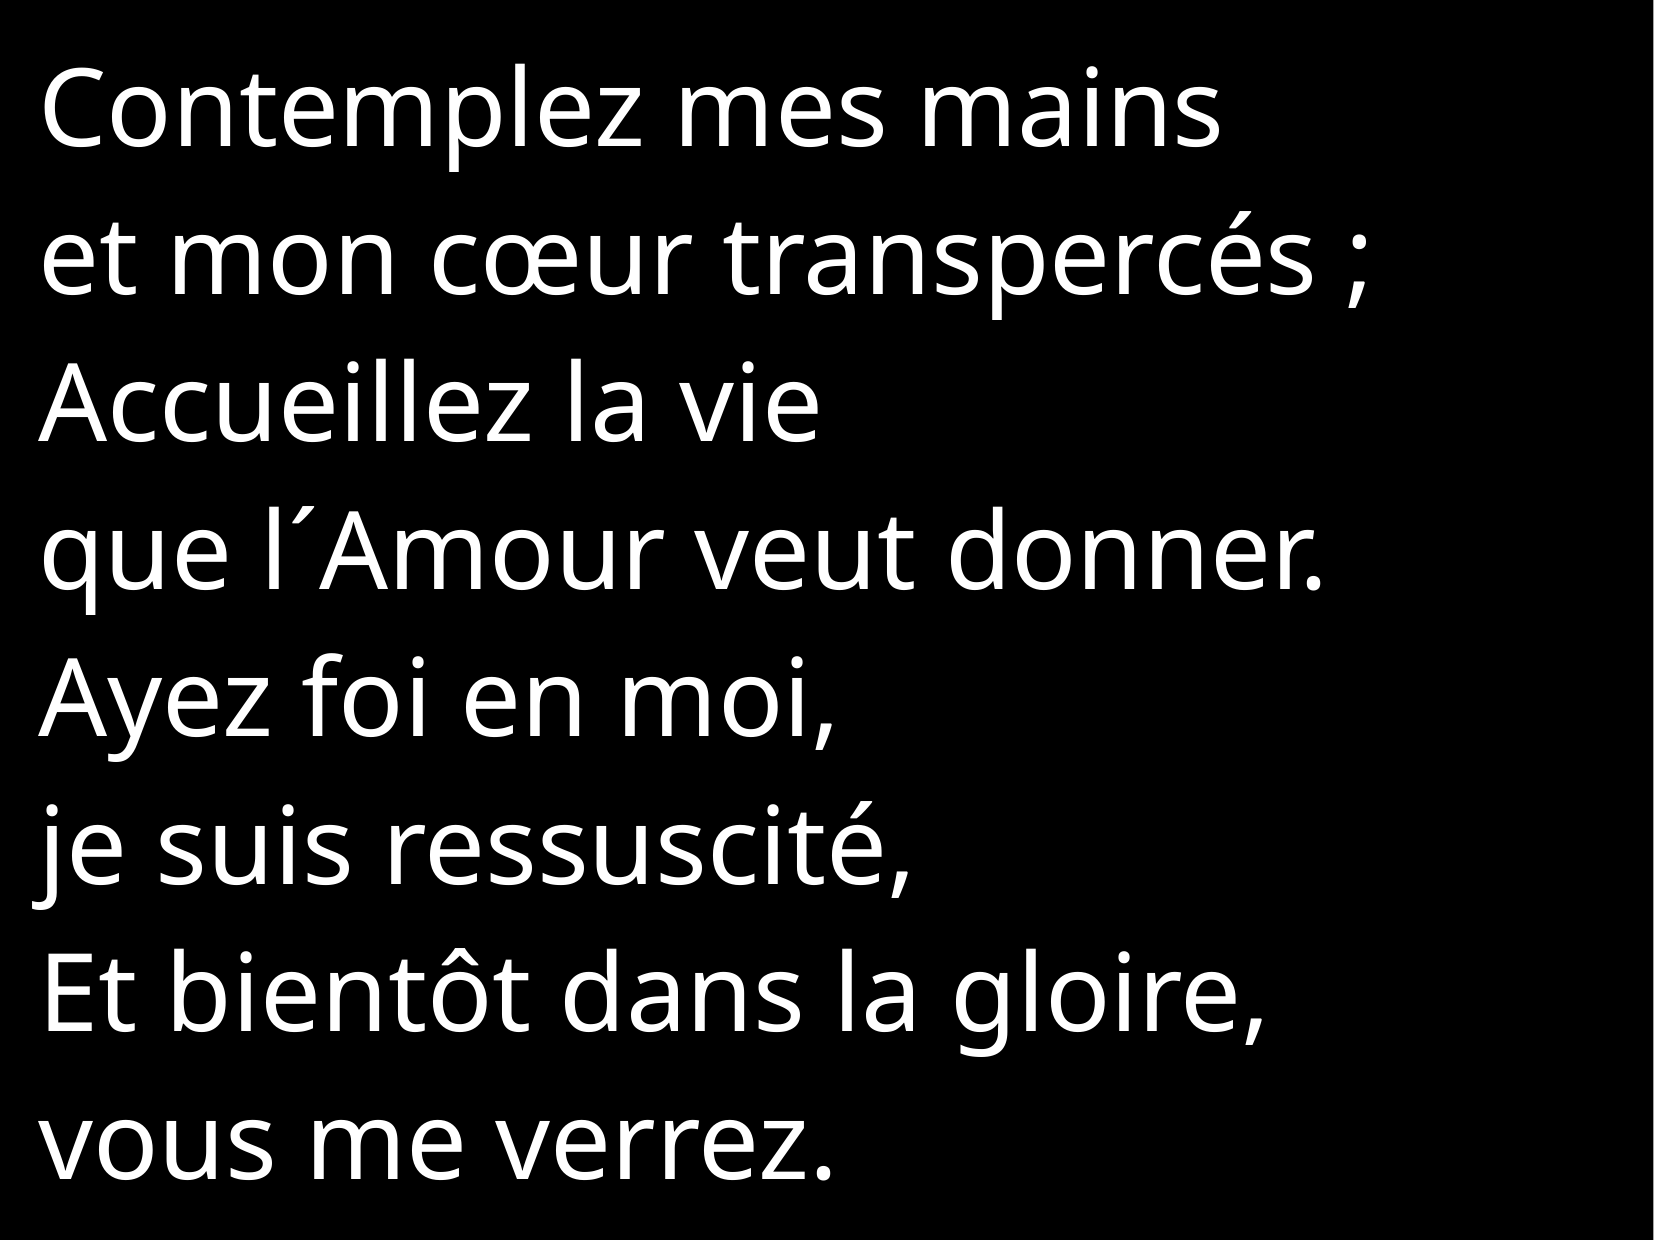

Contemplez mes mains
et mon cœur transpercés ;
Accueillez la vie
que l´Amour veut donner.
Ayez foi en moi,
je suis ressuscité,
Et bientôt dans la gloire,
vous me verrez.